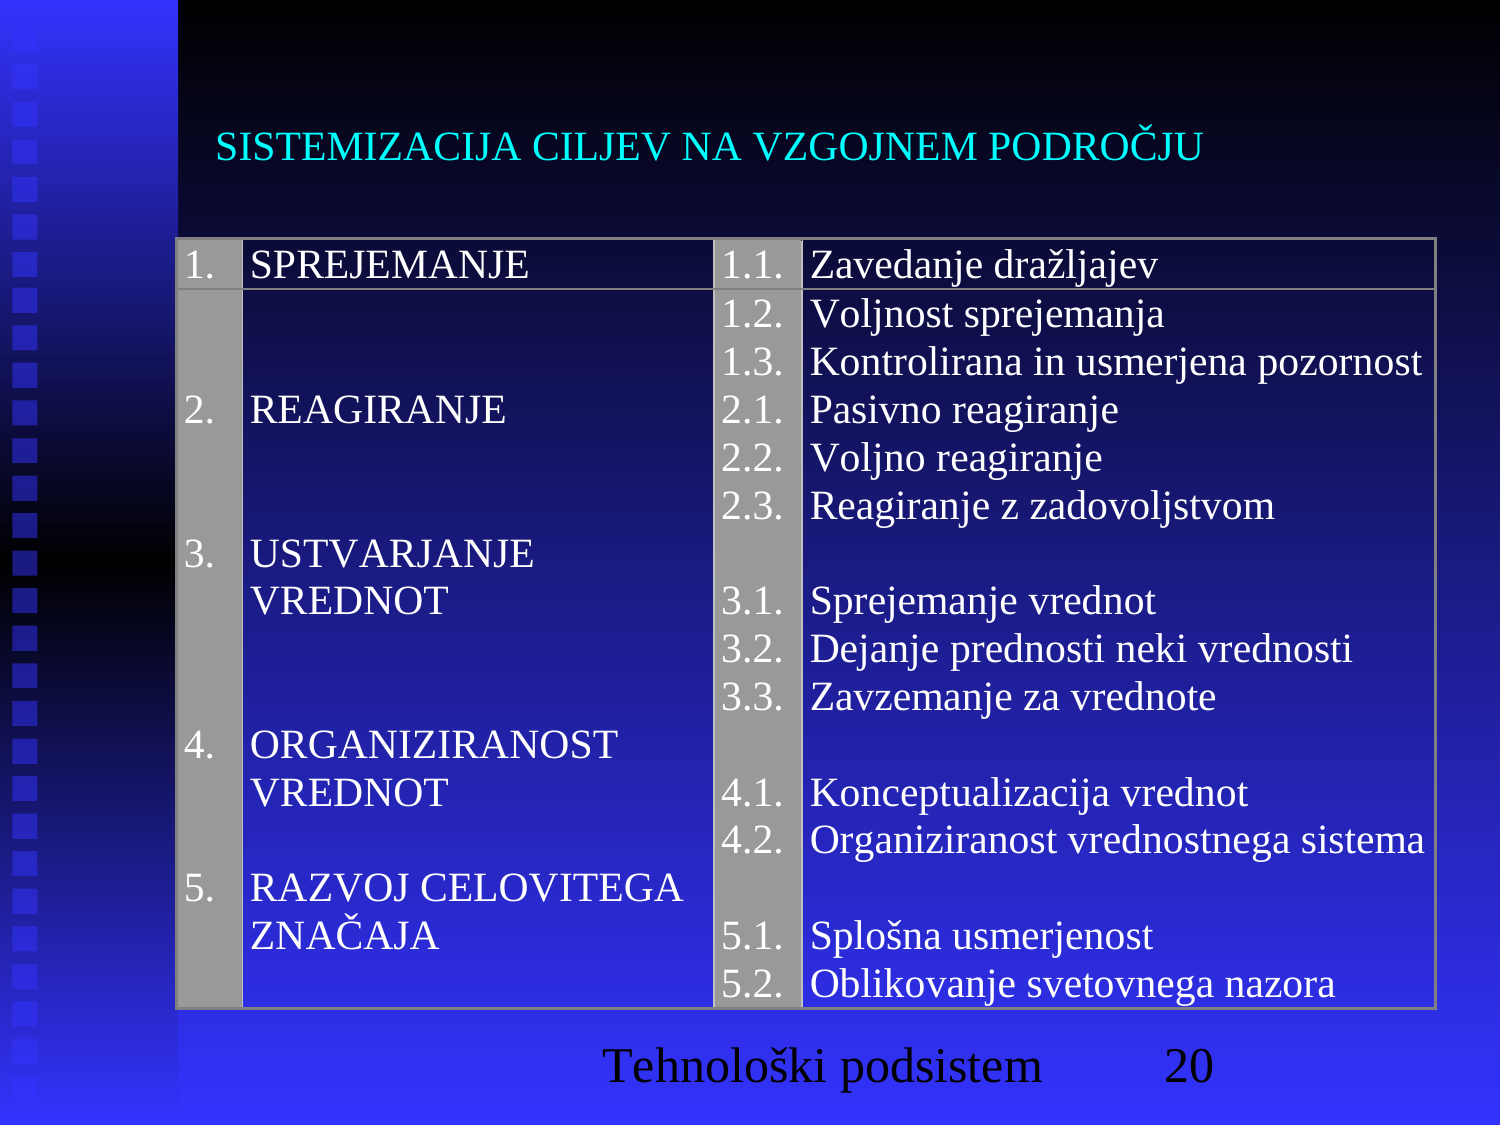

# SISTEMIZACIJA CILJEV NA VZGOJNEM PODROČJU
Tehnološki podsistem
20